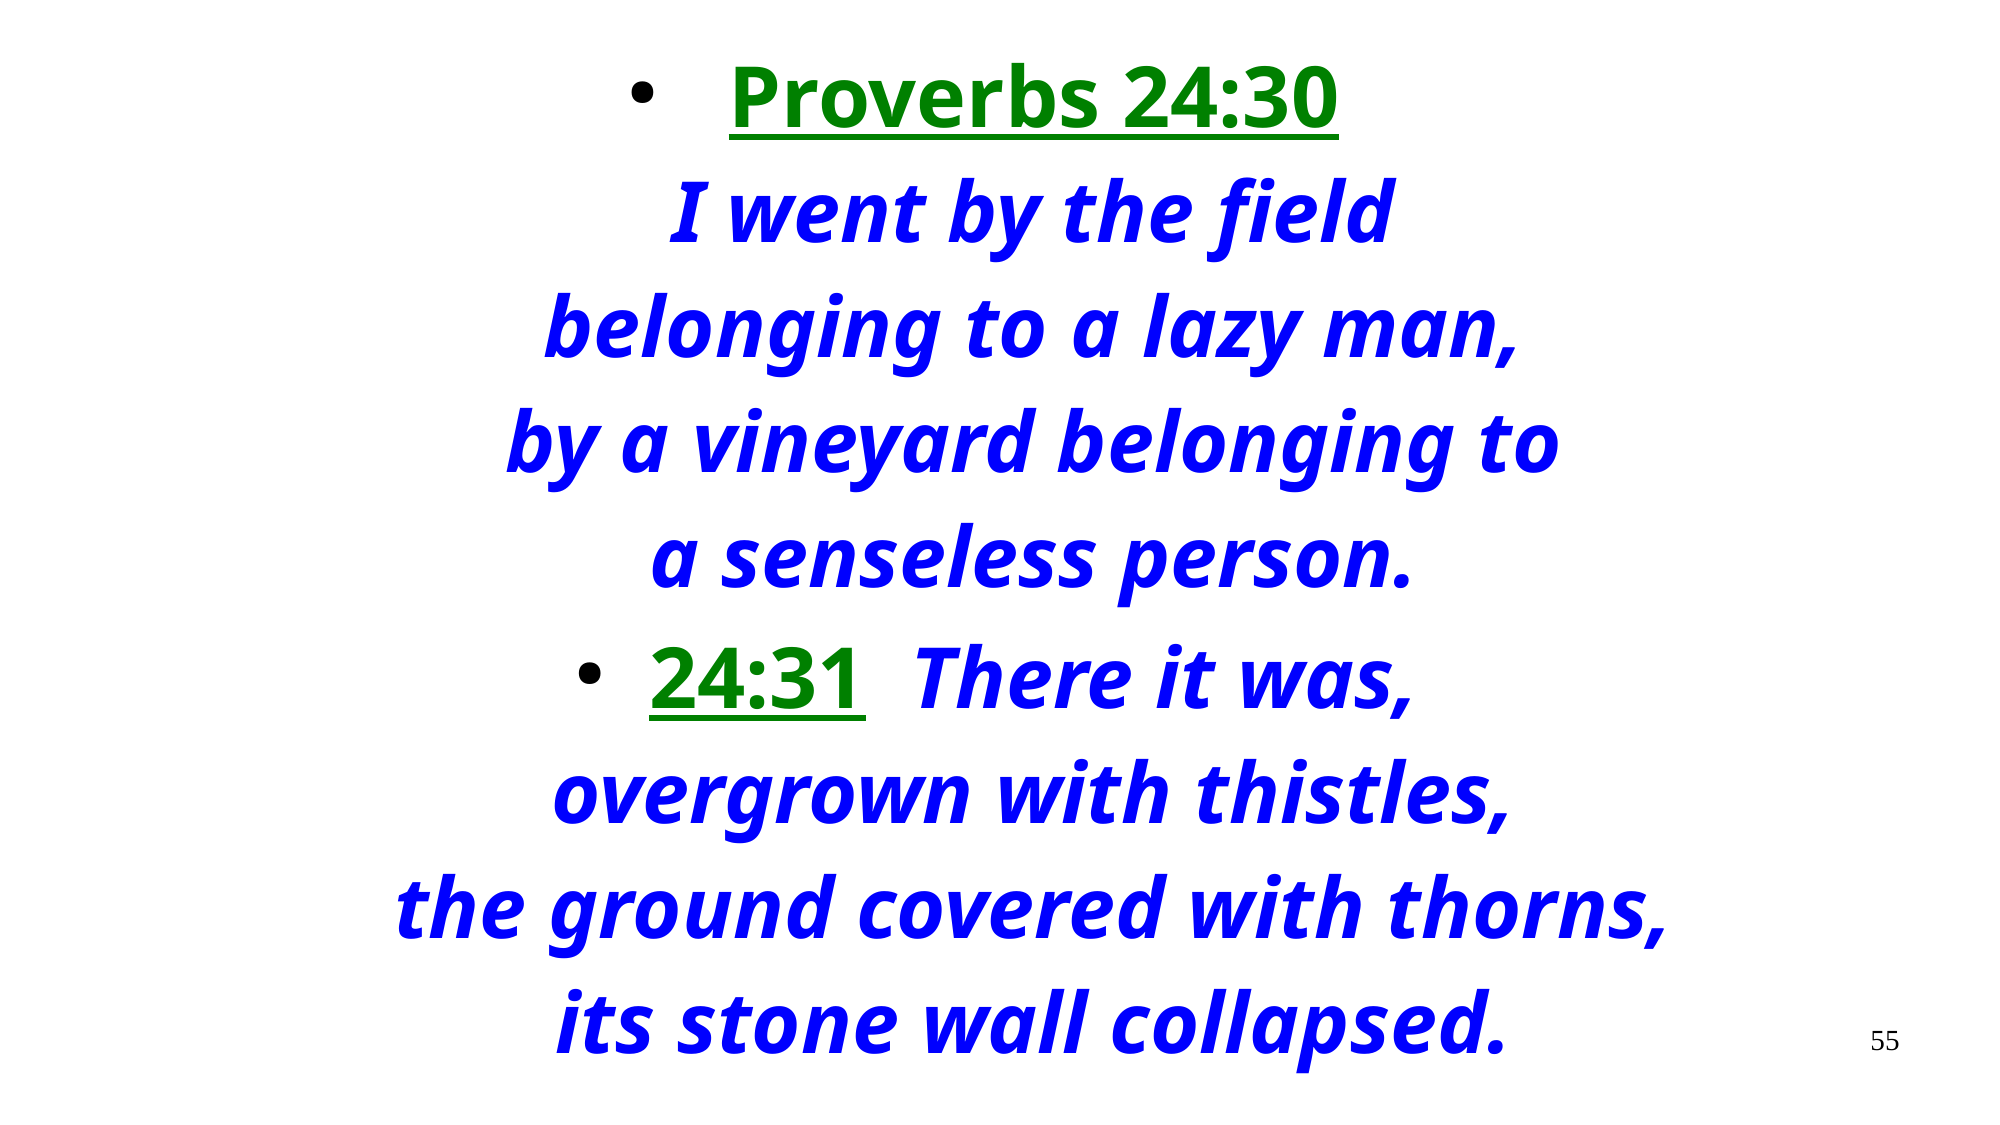

# Proverbs 24:30  I went by the field belonging to a lazy man, by a vineyard belonging to a senseless person.
24:31  There it was,
overgrown with thistles,
the ground covered with thorns,
its stone wall collapsed.
55